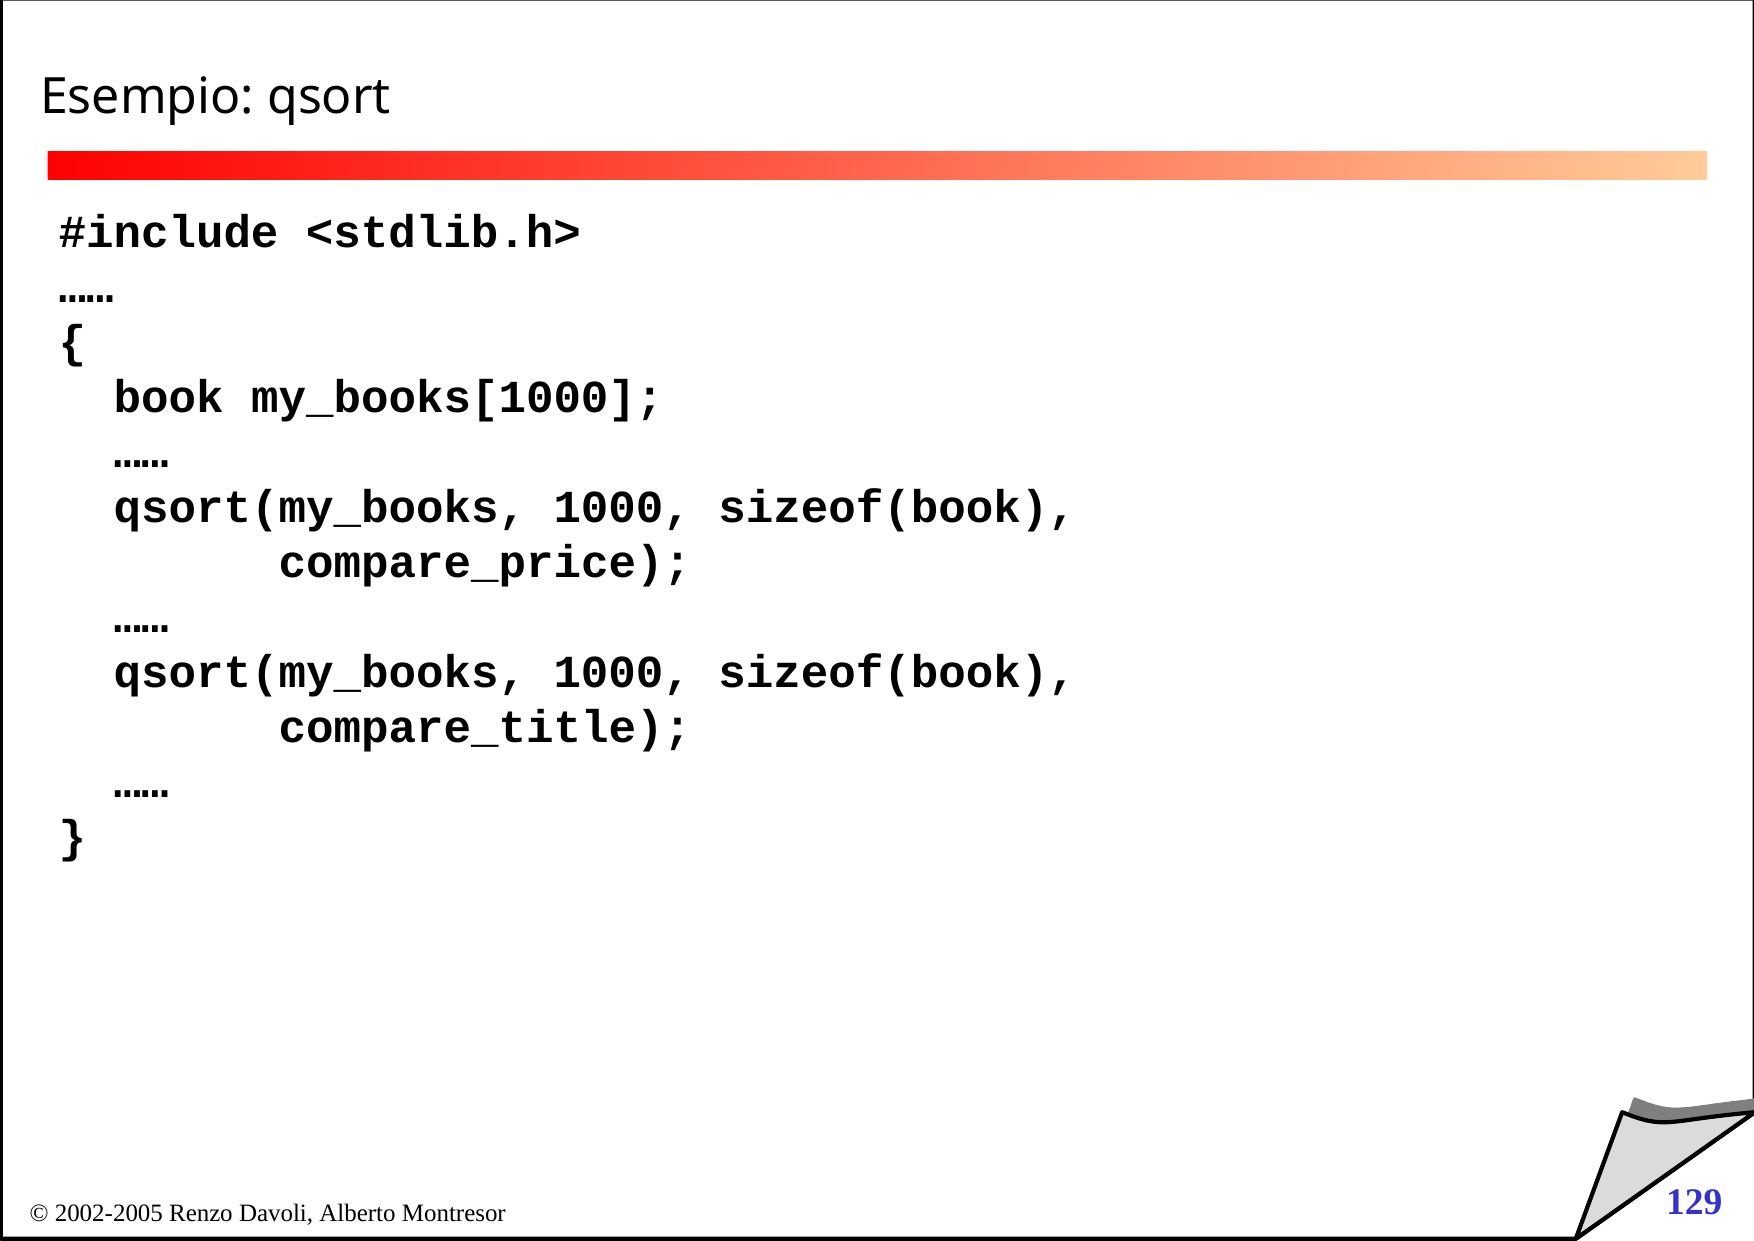

# Esempio: qsort
#include <stdlib.h>
……
{
 book my_books[1000];
 ……
 qsort(my_books, 1000, sizeof(book),
 compare_price);
 ……
 qsort(my_books, 1000, sizeof(book),
 compare_title);
 ……
}